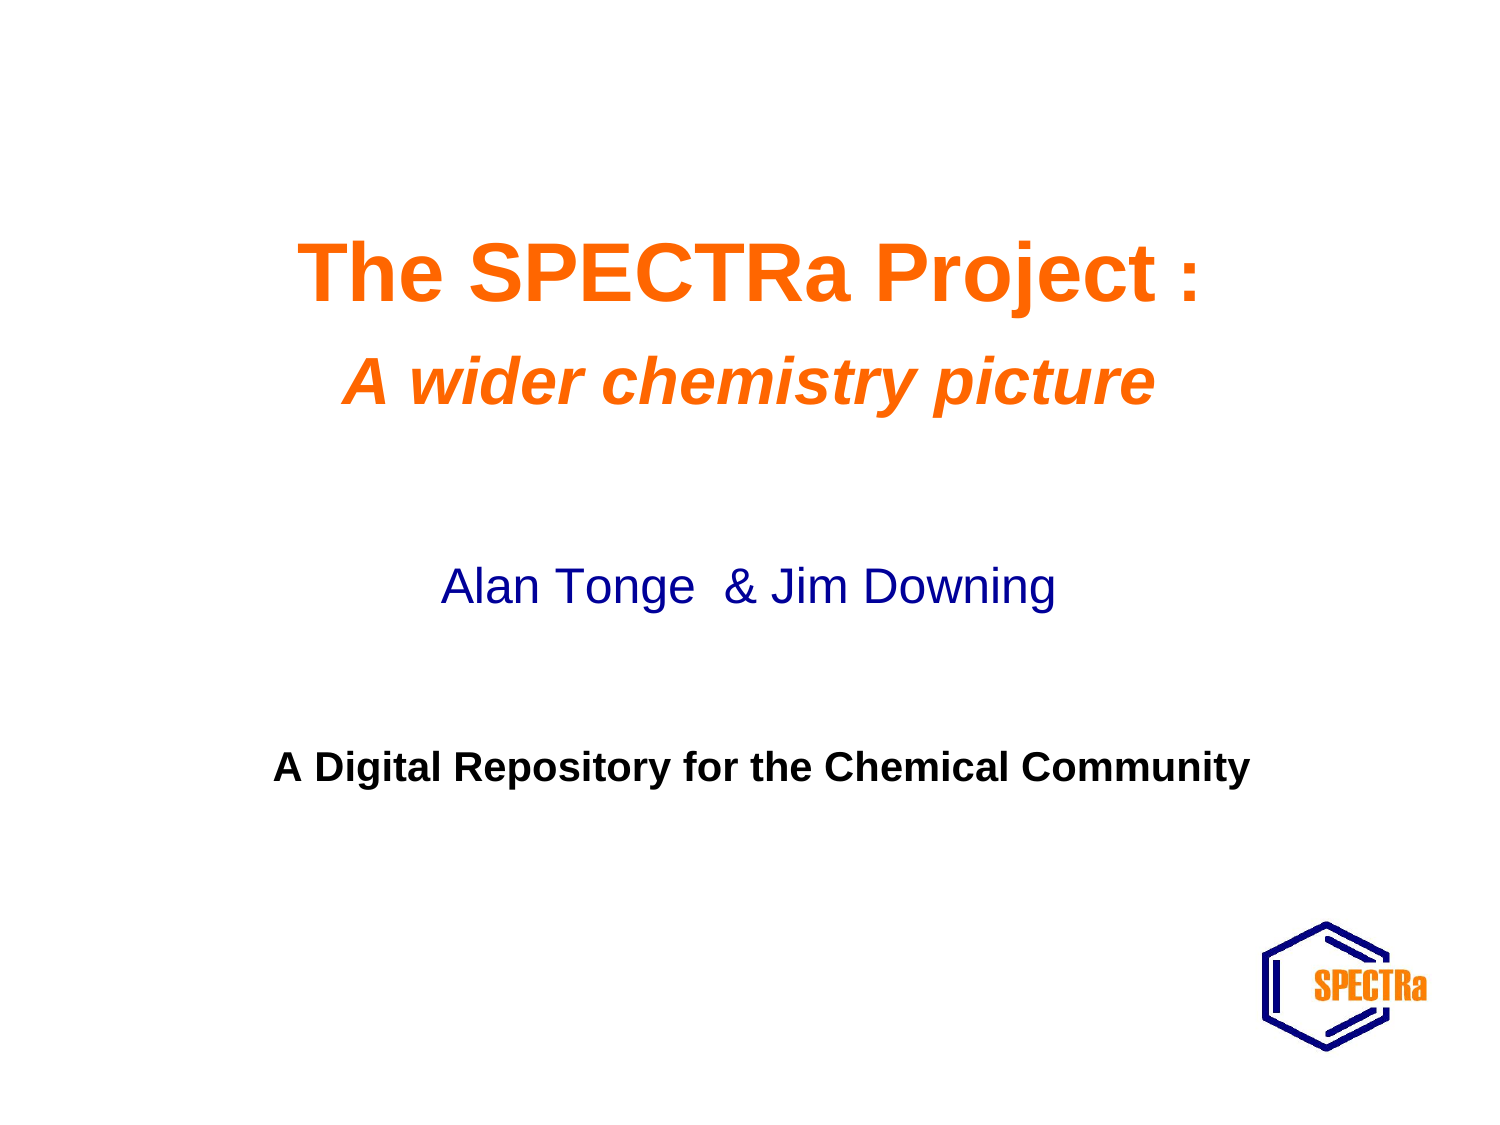

# The SPECTRa Project : A wider chemistry picture
Alan Tonge & Jim Downing
A Digital Repository for the Chemical Community